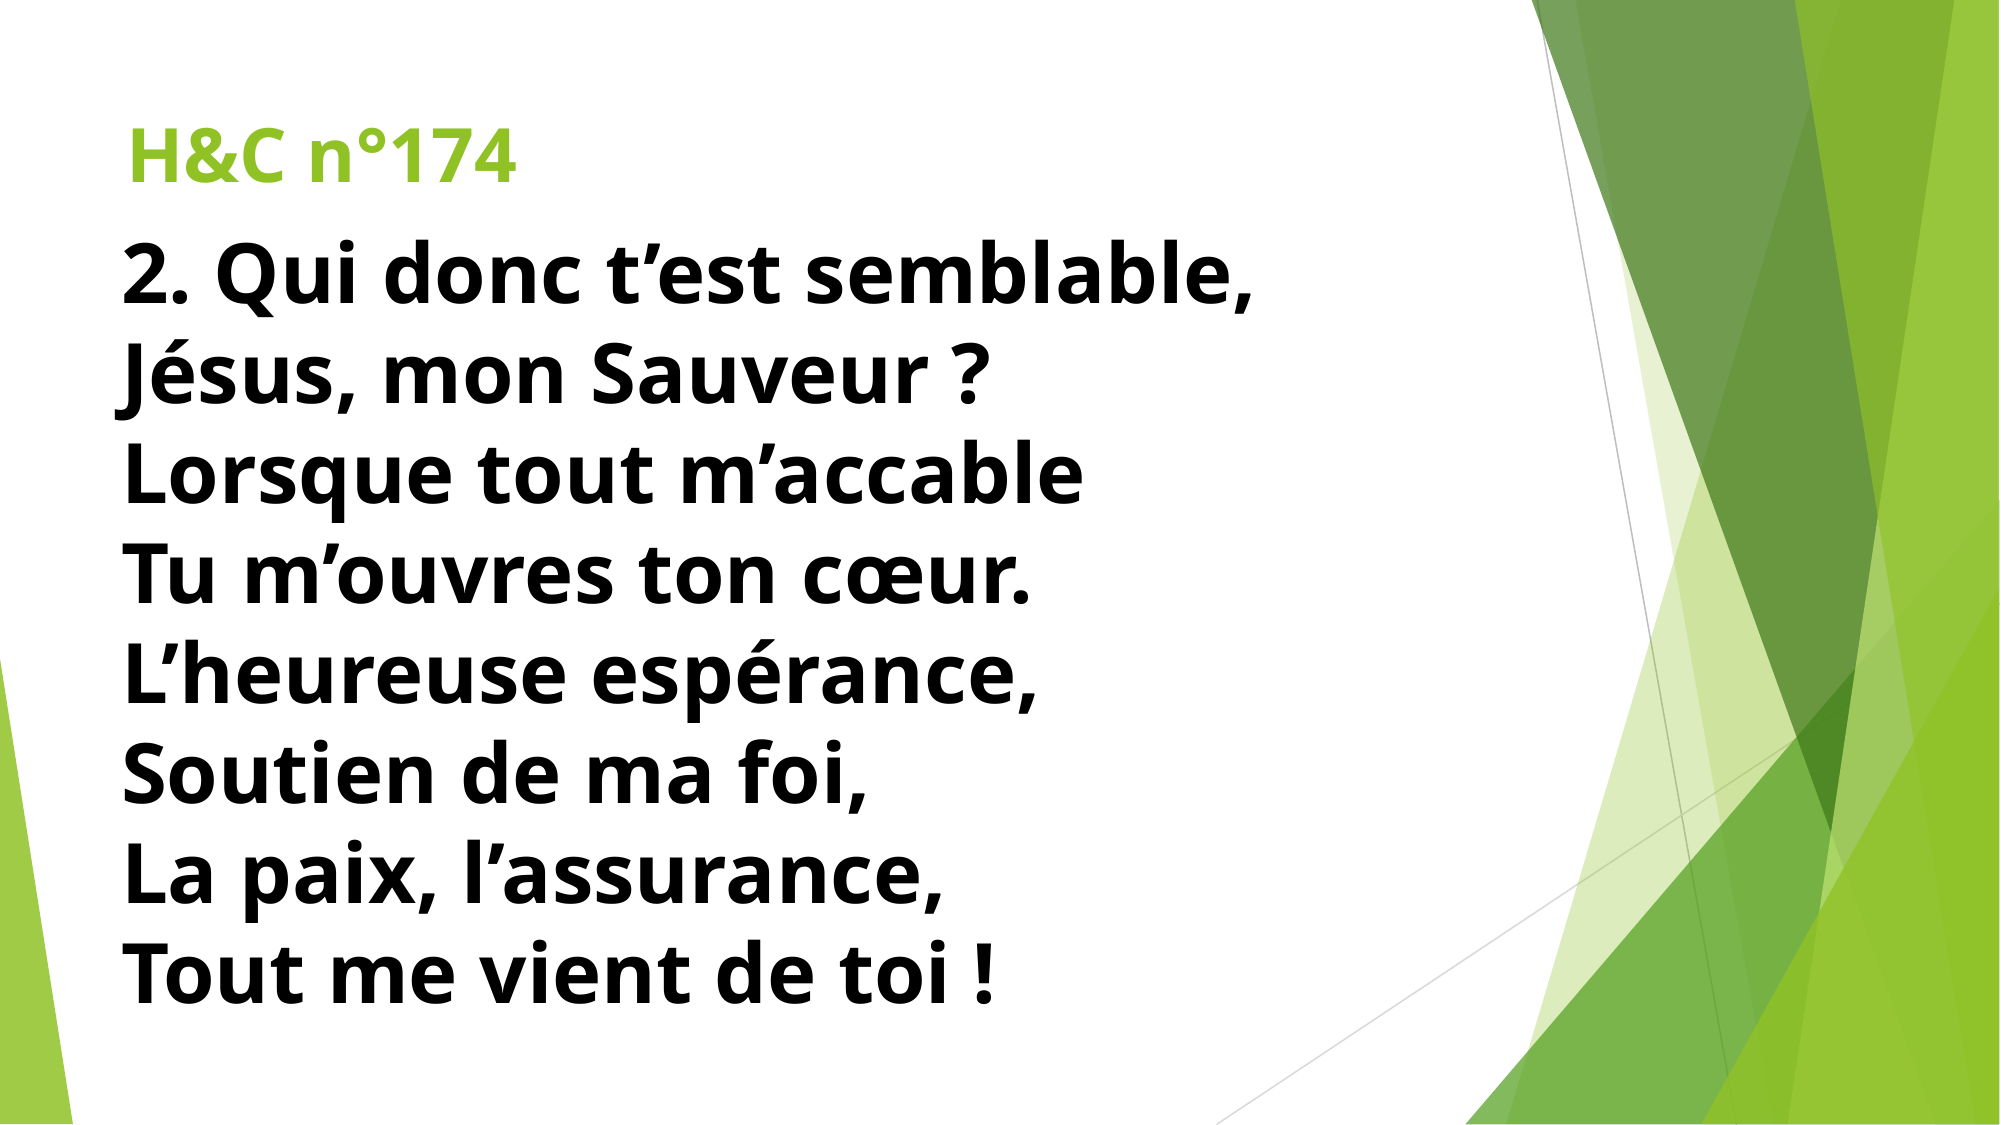

H&C n°174
2. Qui donc t’est semblable,
Jésus, mon Sauveur ?
Lorsque tout m’accable
Tu m’ouvres ton cœur.
L’heureuse espérance,
Soutien de ma foi,
La paix, l’assurance,
Tout me vient de toi !